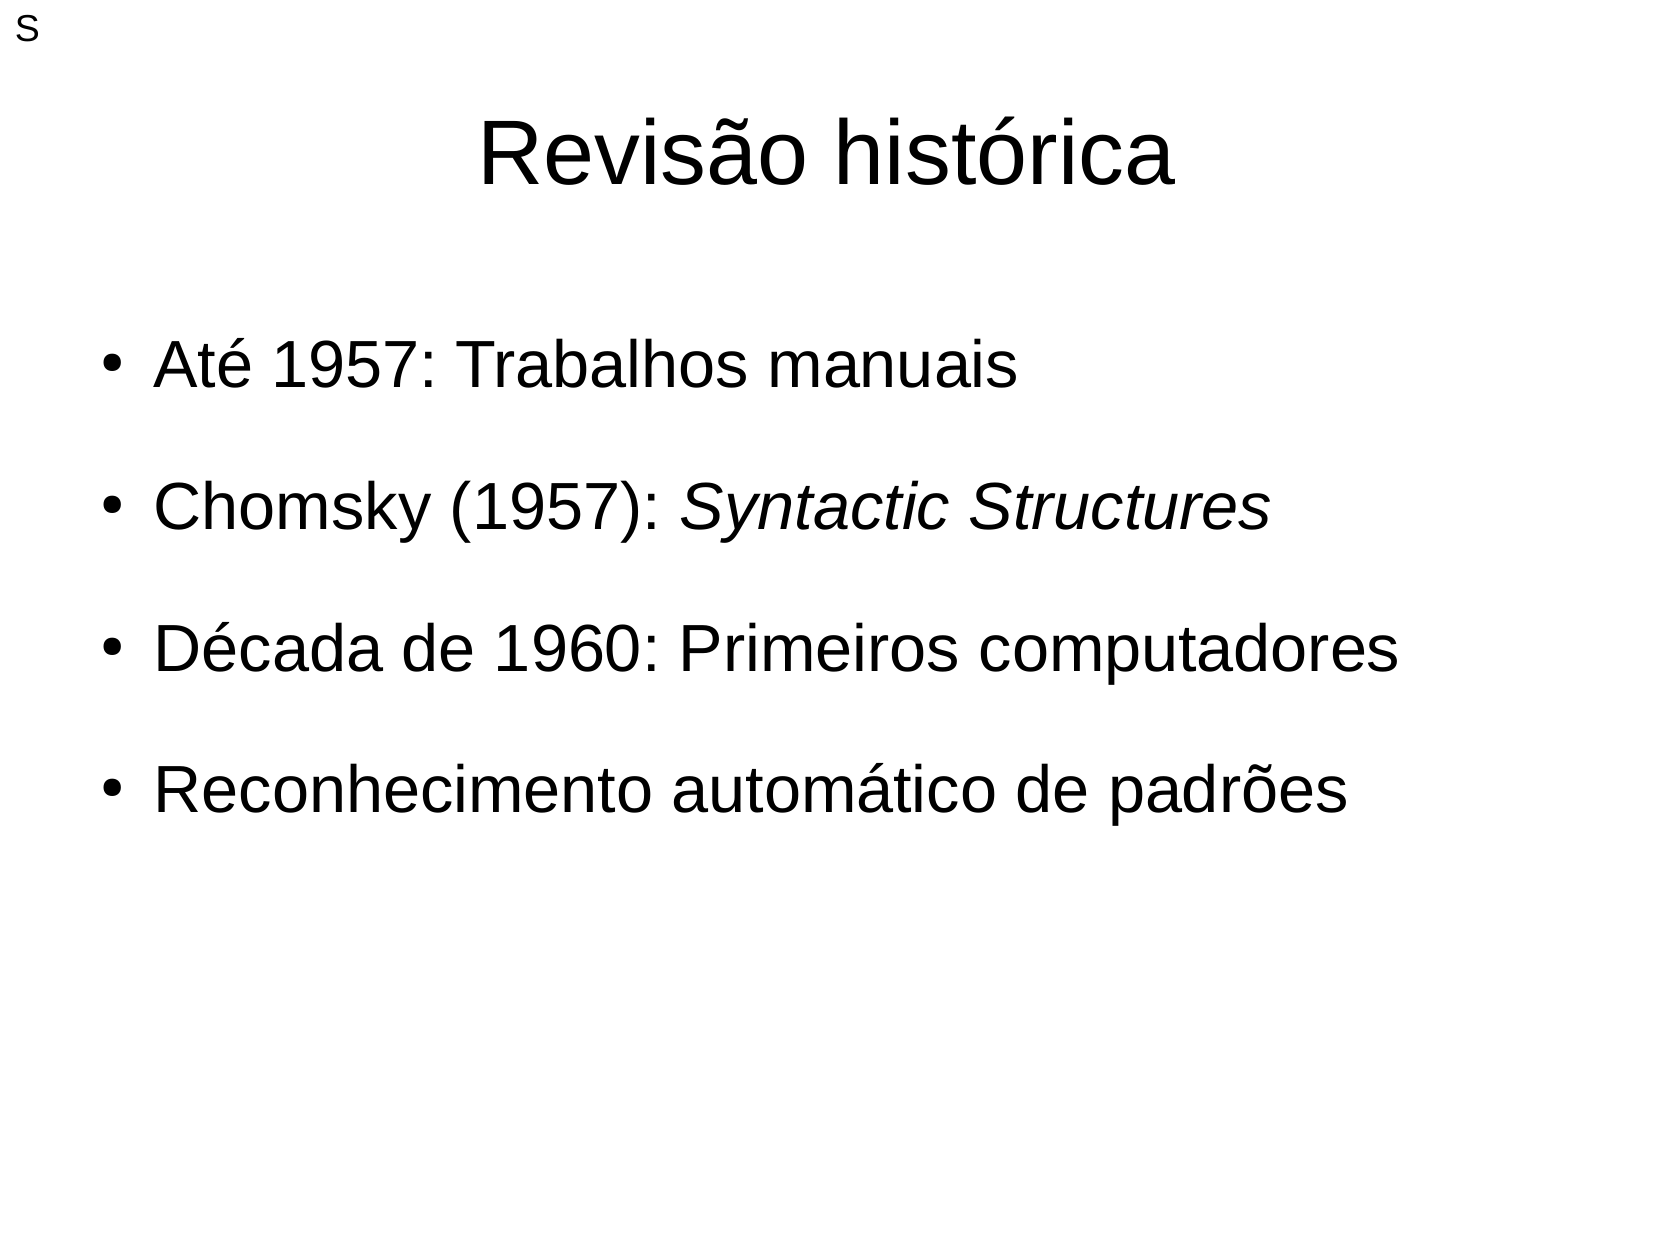

S
# Revisão histórica
Até 1957: Trabalhos manuais
Chomsky (1957): Syntactic Structures
Década de 1960: Primeiros computadores
Reconhecimento automático de padrões